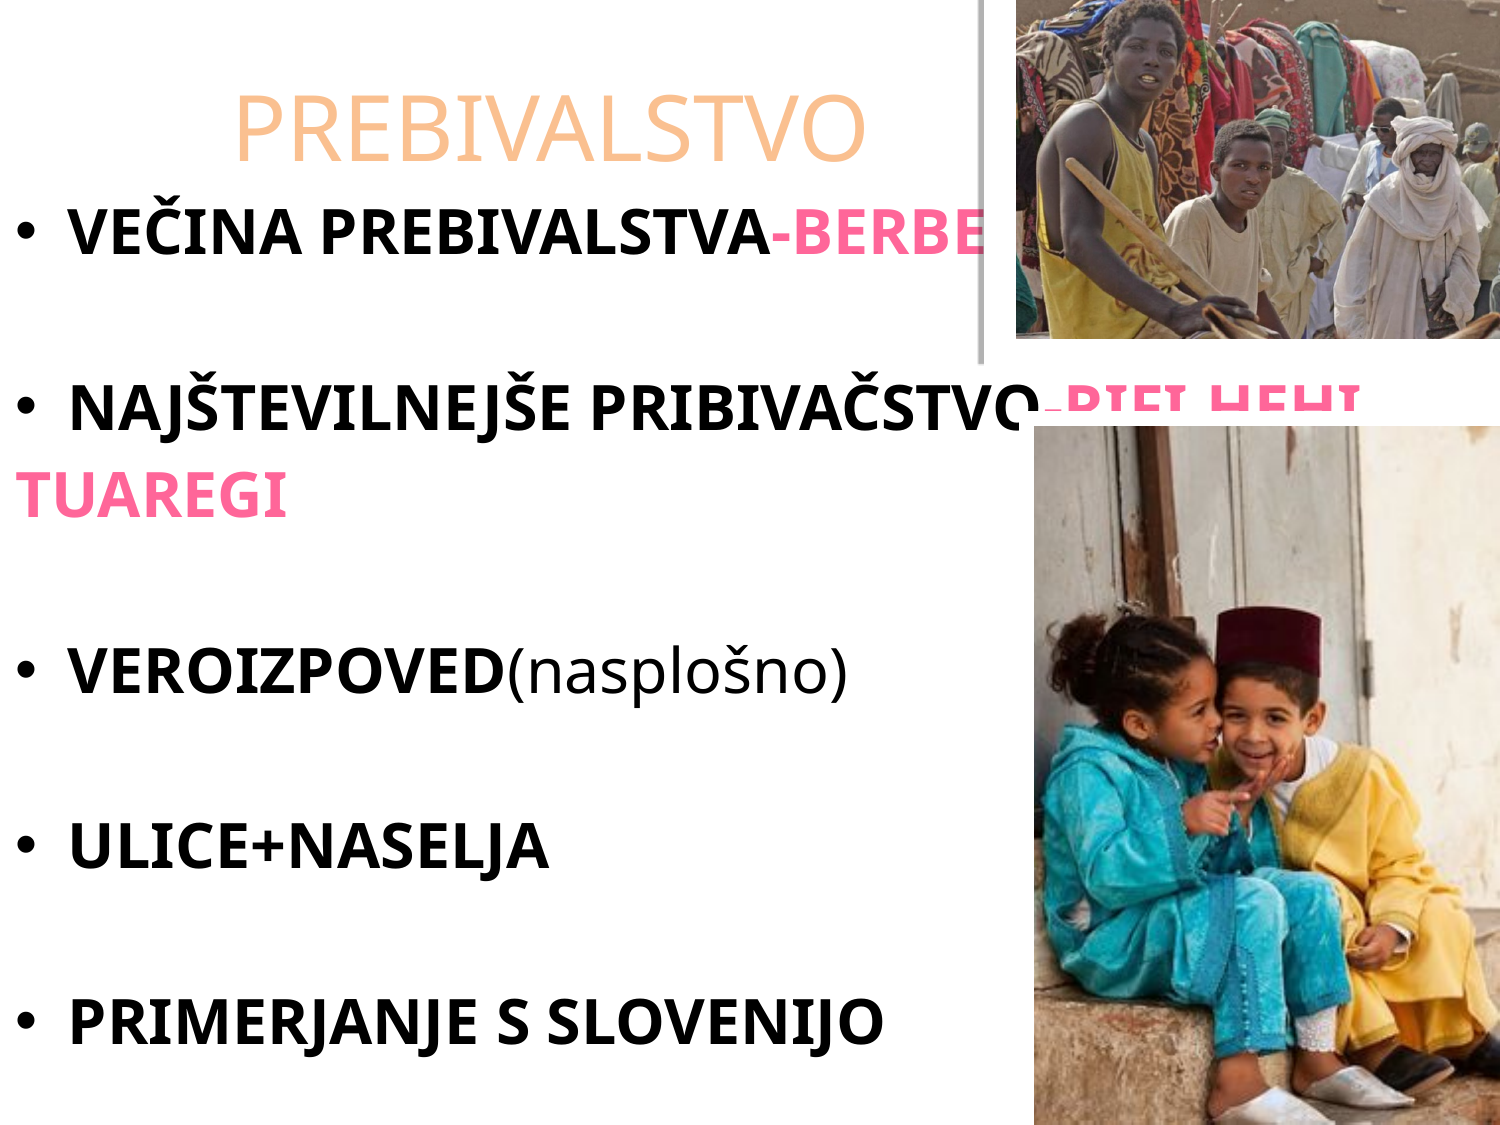

# PREBIVALSTVO
VEČINA PREBIVALSTVA-BERBERSKI ROD
NAJŠTEVILNEJŠE PRIBIVAČSTVO-RIFI,HEHI,
TUAREGI
VEROIZPOVED(nasplošno)
ULICE+NASELJA
PRIMERJANJE S SLOVENIJO